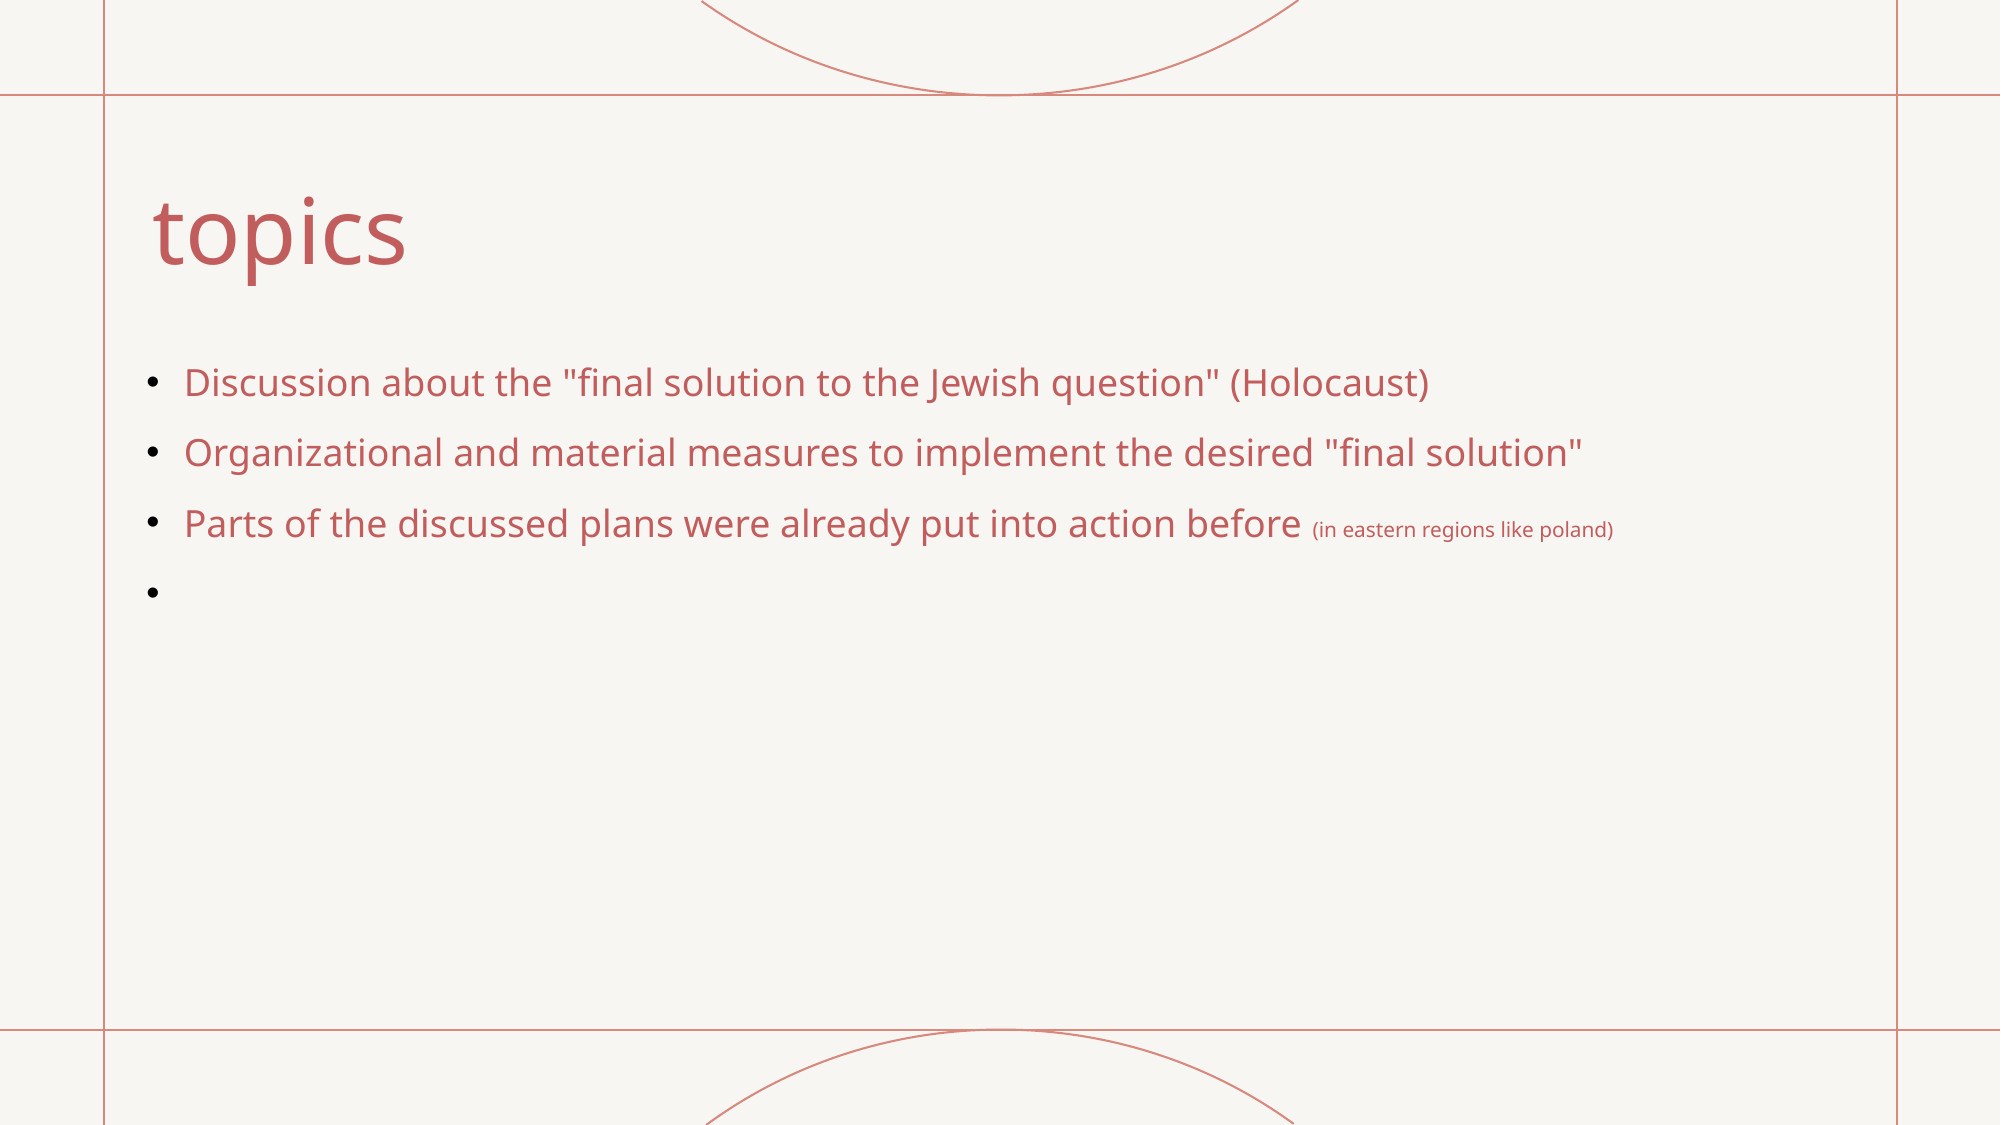

# topics
Discussion about the "final solution to the Jewish question" (Holocaust)
Organizational and material measures to implement the desired "final solution"
Parts of the discussed plans were already put into action before (in eastern regions like poland)